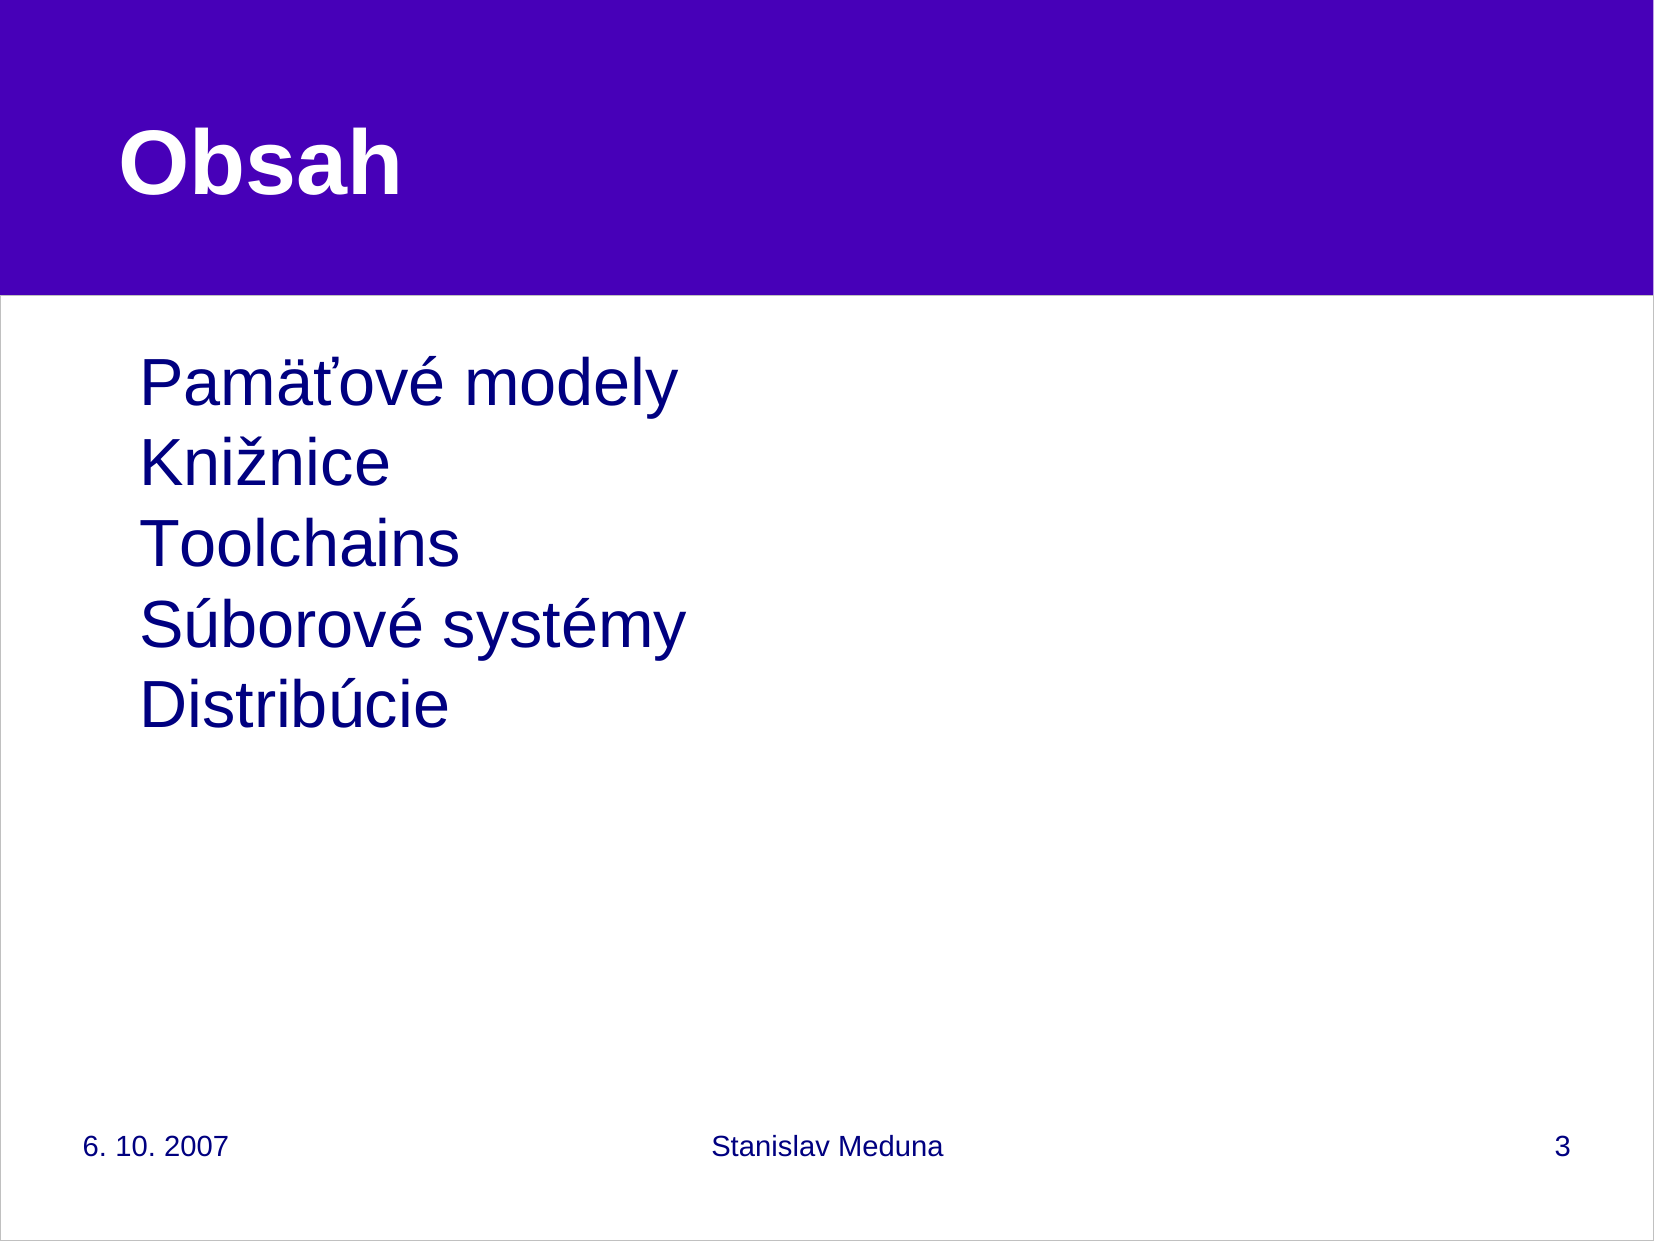

# Obsah
Pamäťové modely
Knižnice
Toolchains
Súborové systémy
Distribúcie
6. 10. 2007
Stanislav Meduna
3